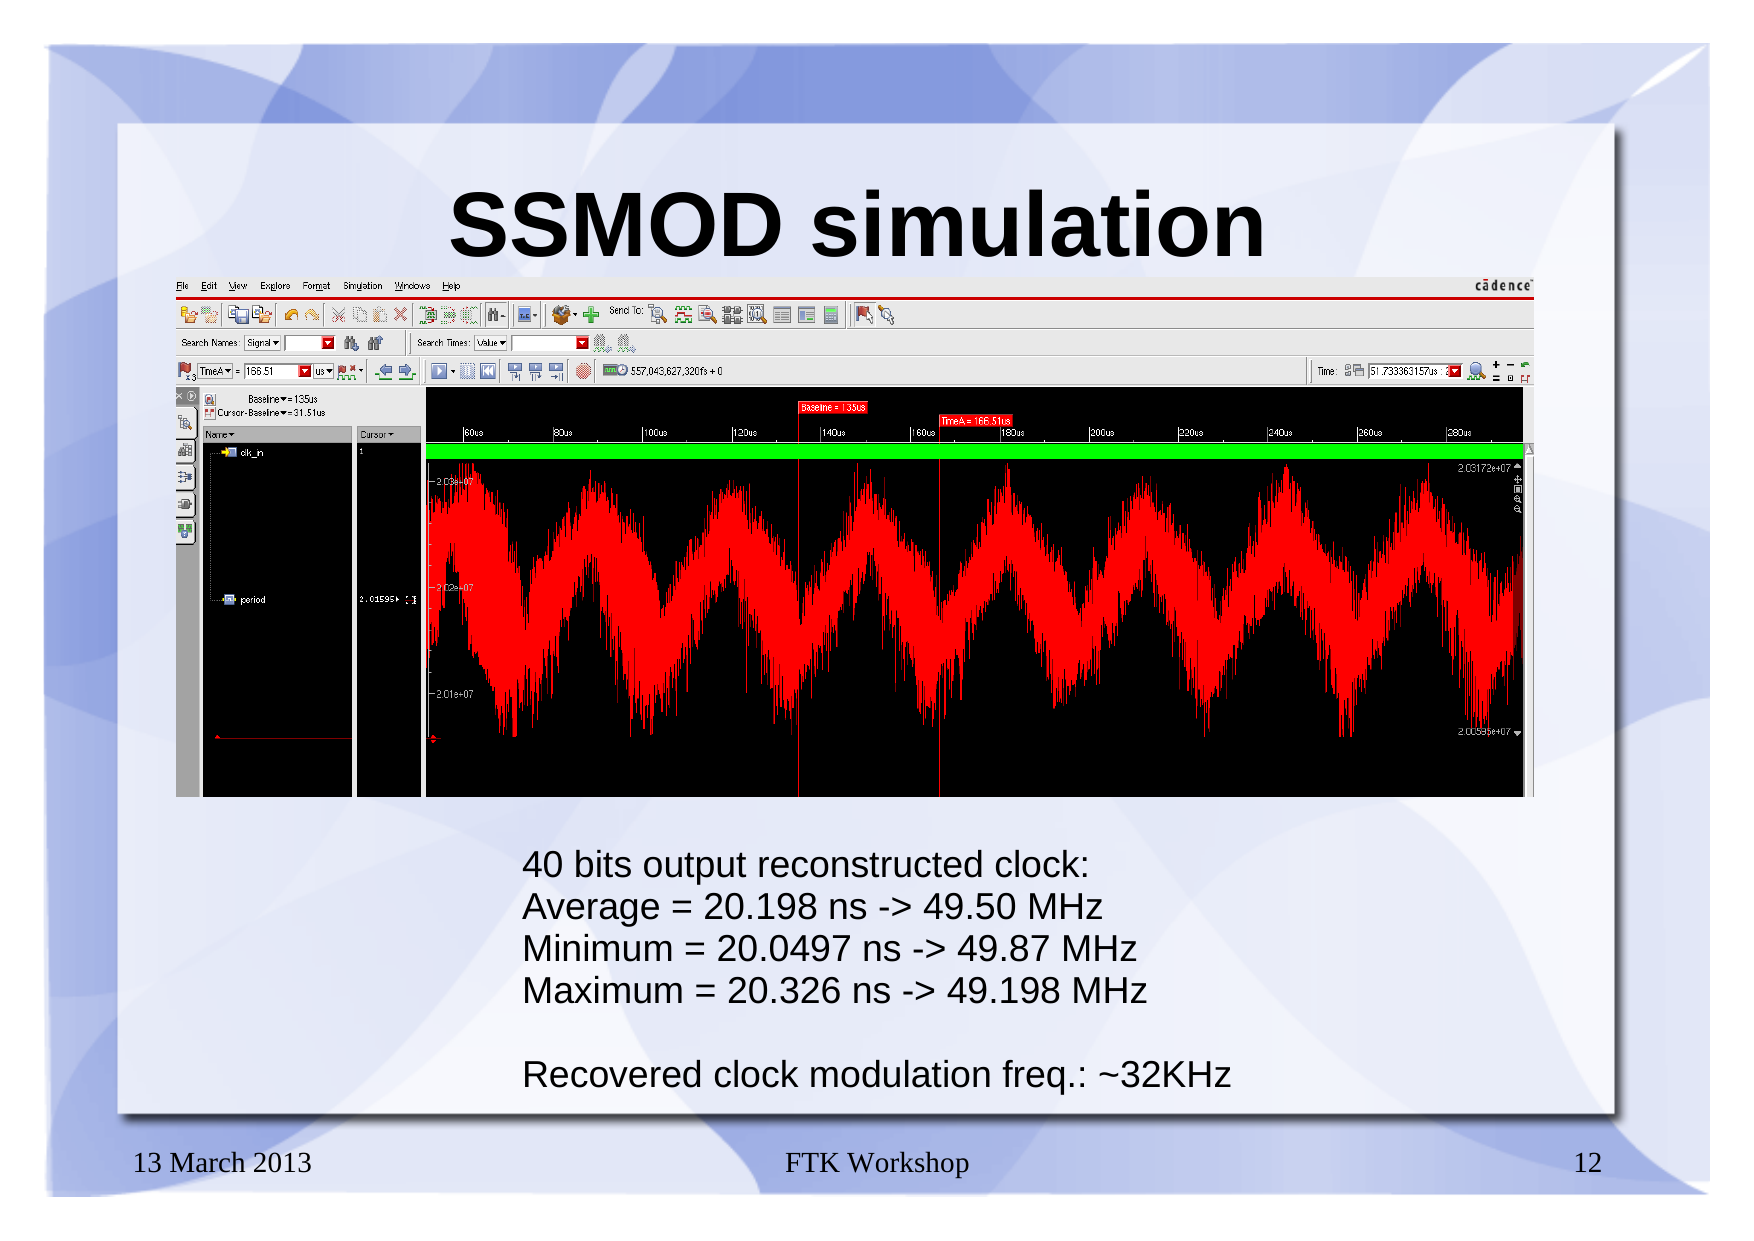

# SSMOD simulation
40 bits output reconstructed clock:
Average = 20.198 ns -> 49.50 MHz
Minimum = 20.0497 ns -> 49.87 MHz
Maximum = 20.326 ns -> 49.198 MHz
Recovered clock modulation freq.: ~32KHz
13 March 2013
FTK Workshop
12